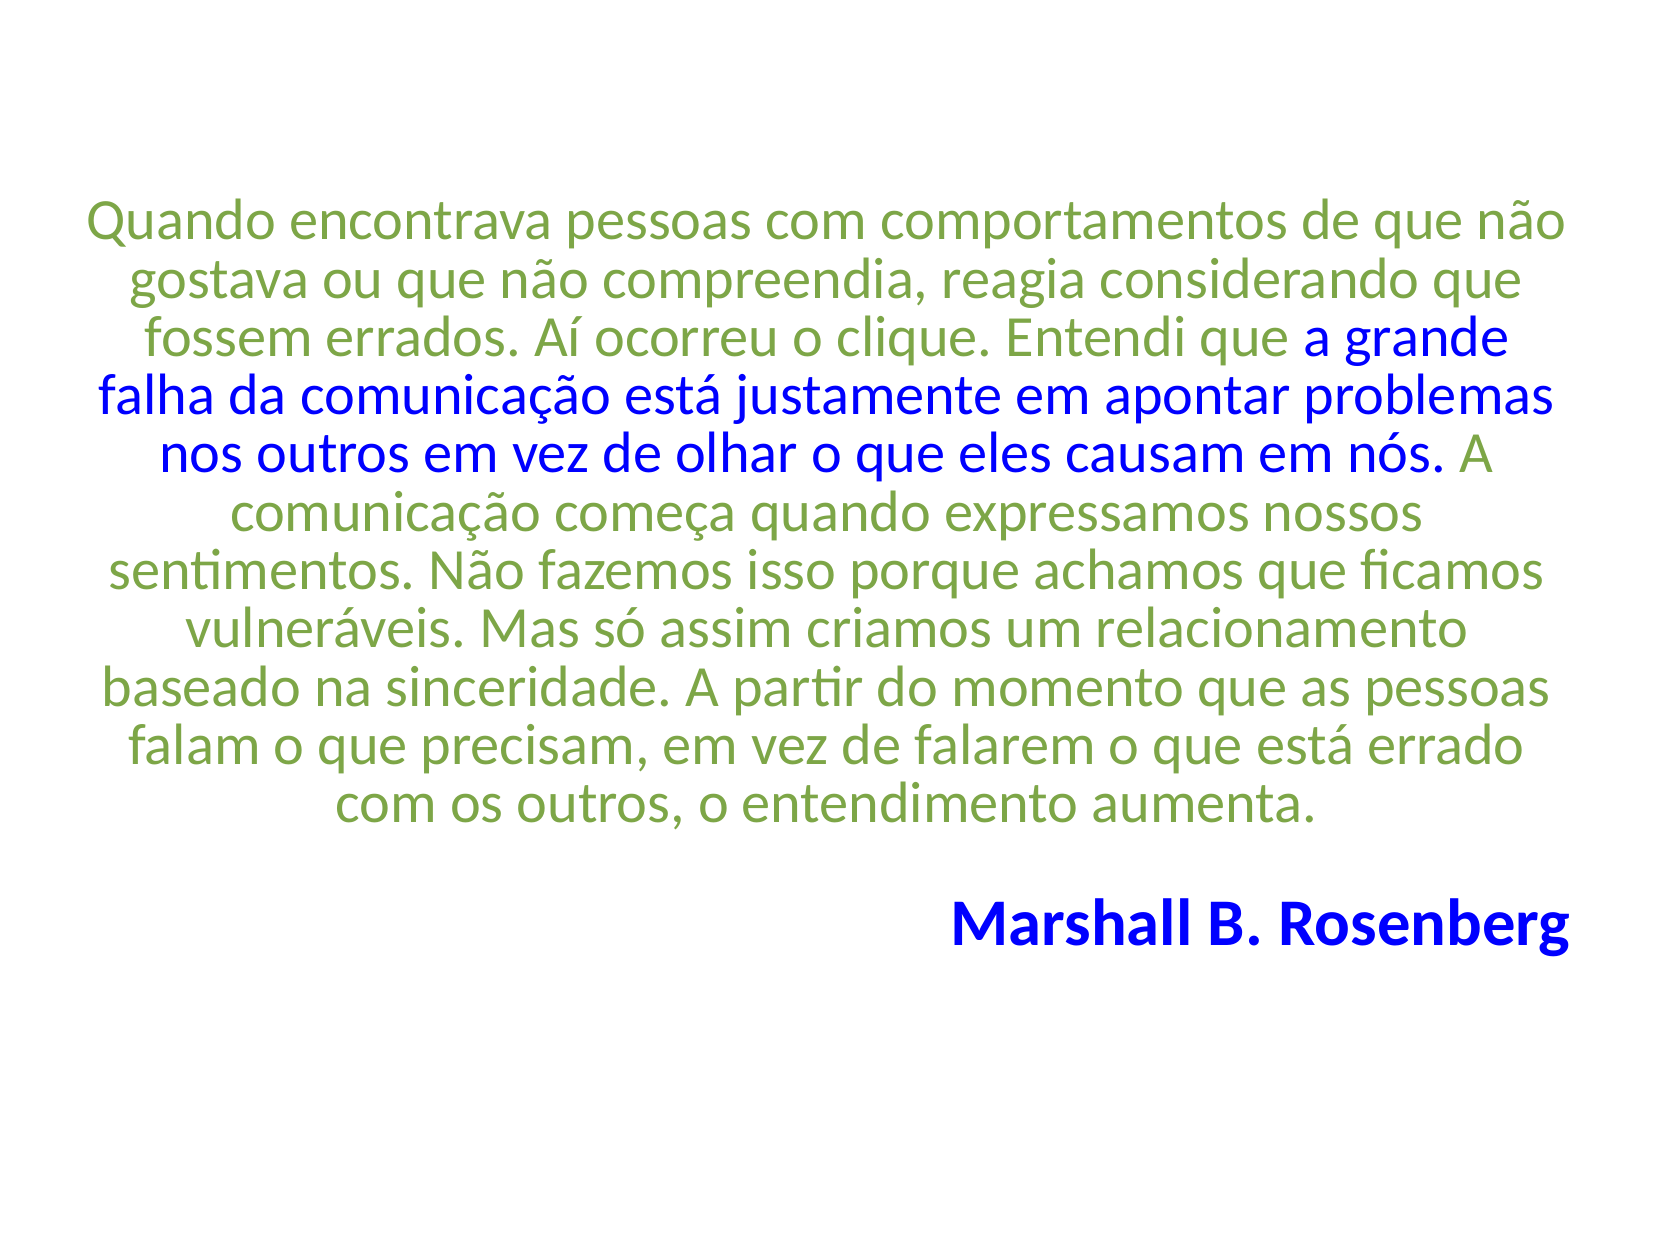

# Quando encontrava pessoas com comportamentos de que não gostava ou que não compreendia, reagia considerando que fossem errados. Aí ocorreu o clique. Entendi que a grande falha da comunicação está justamente em apontar problemas nos outros em vez de olhar o que eles causam em nós. A comunicação começa quando expressamos nossos sentimentos. Não fazemos isso porque achamos que ficamos vulneráveis. Mas só assim criamos um relacionamento baseado na sinceridade. A partir do momento que as pessoas falam o que precisam, em vez de falarem o que está errado com os outros, o entendimento aumenta.
Marshall B. Rosenberg